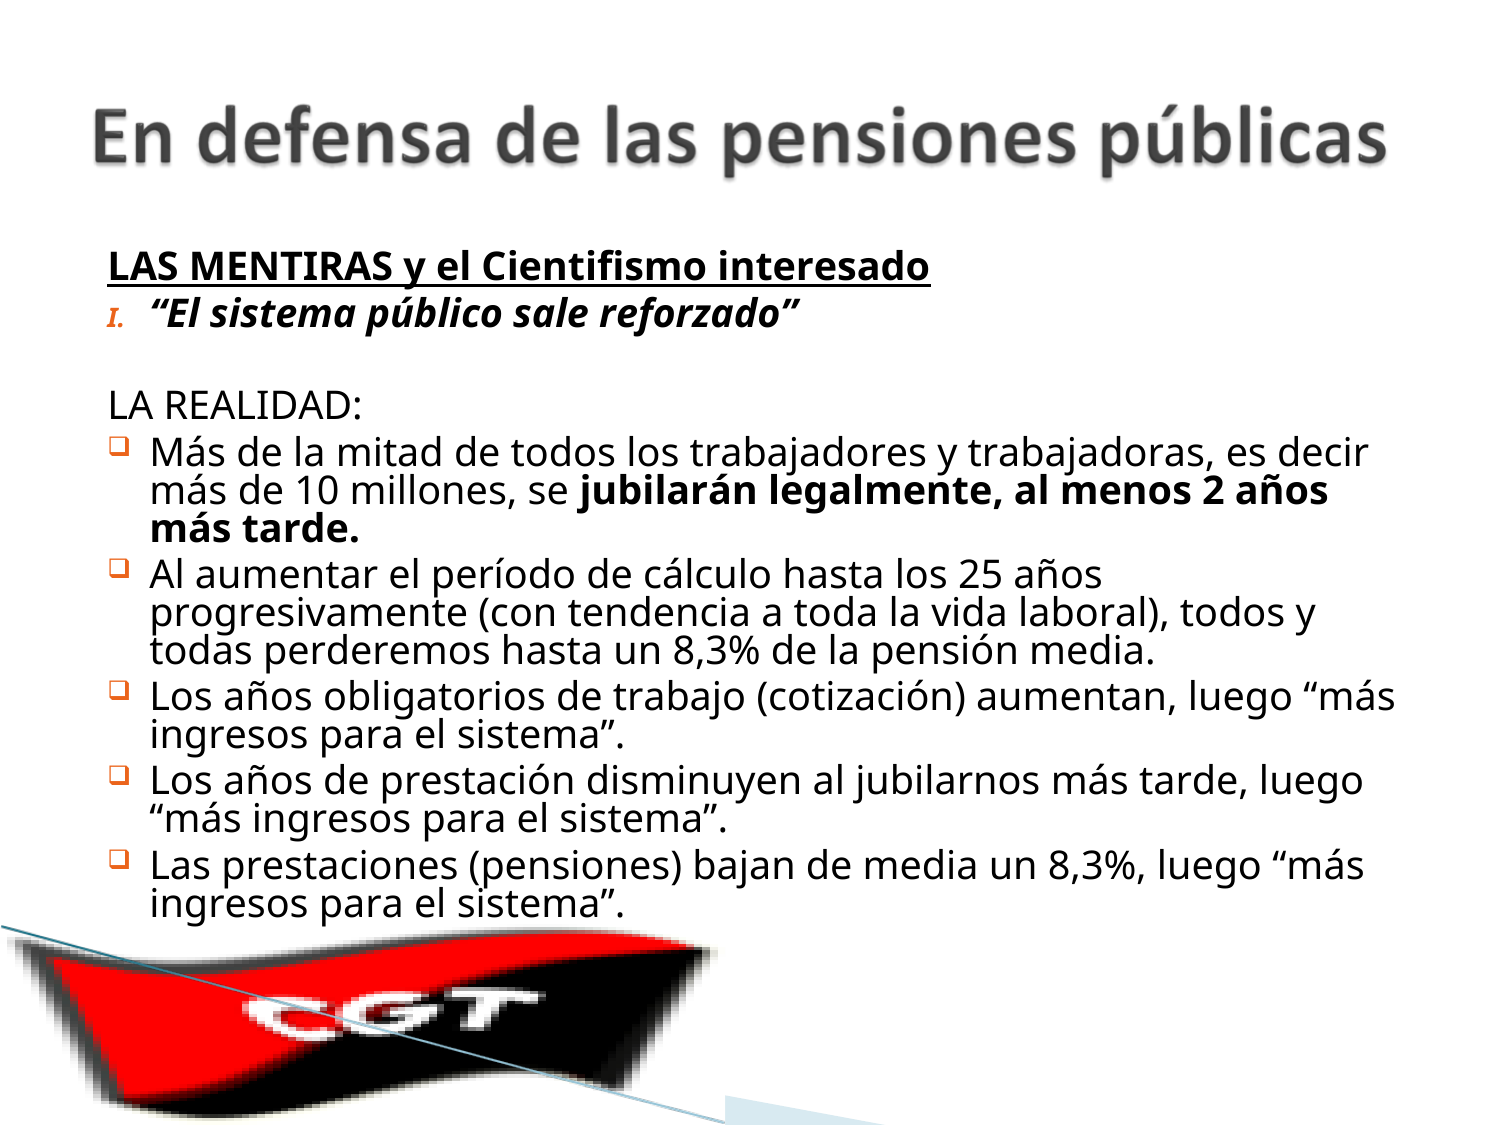

LAS MENTIRAS y el Cientifismo interesado
“El sistema público sale reforzado”
LA REALIDAD:
Más de la mitad de todos los trabajadores y trabajadoras, es decir más de 10 millones, se jubilarán legalmente, al menos 2 años más tarde.
Al aumentar el período de cálculo hasta los 25 años progresivamente (con tendencia a toda la vida laboral), todos y todas perderemos hasta un 8,3% de la pensión media.
Los años obligatorios de trabajo (cotización) aumentan, luego “más ingresos para el sistema”.
Los años de prestación disminuyen al jubilarnos más tarde, luego “más ingresos para el sistema”.
Las prestaciones (pensiones) bajan de media un 8,3%, luego “más ingresos para el sistema”.